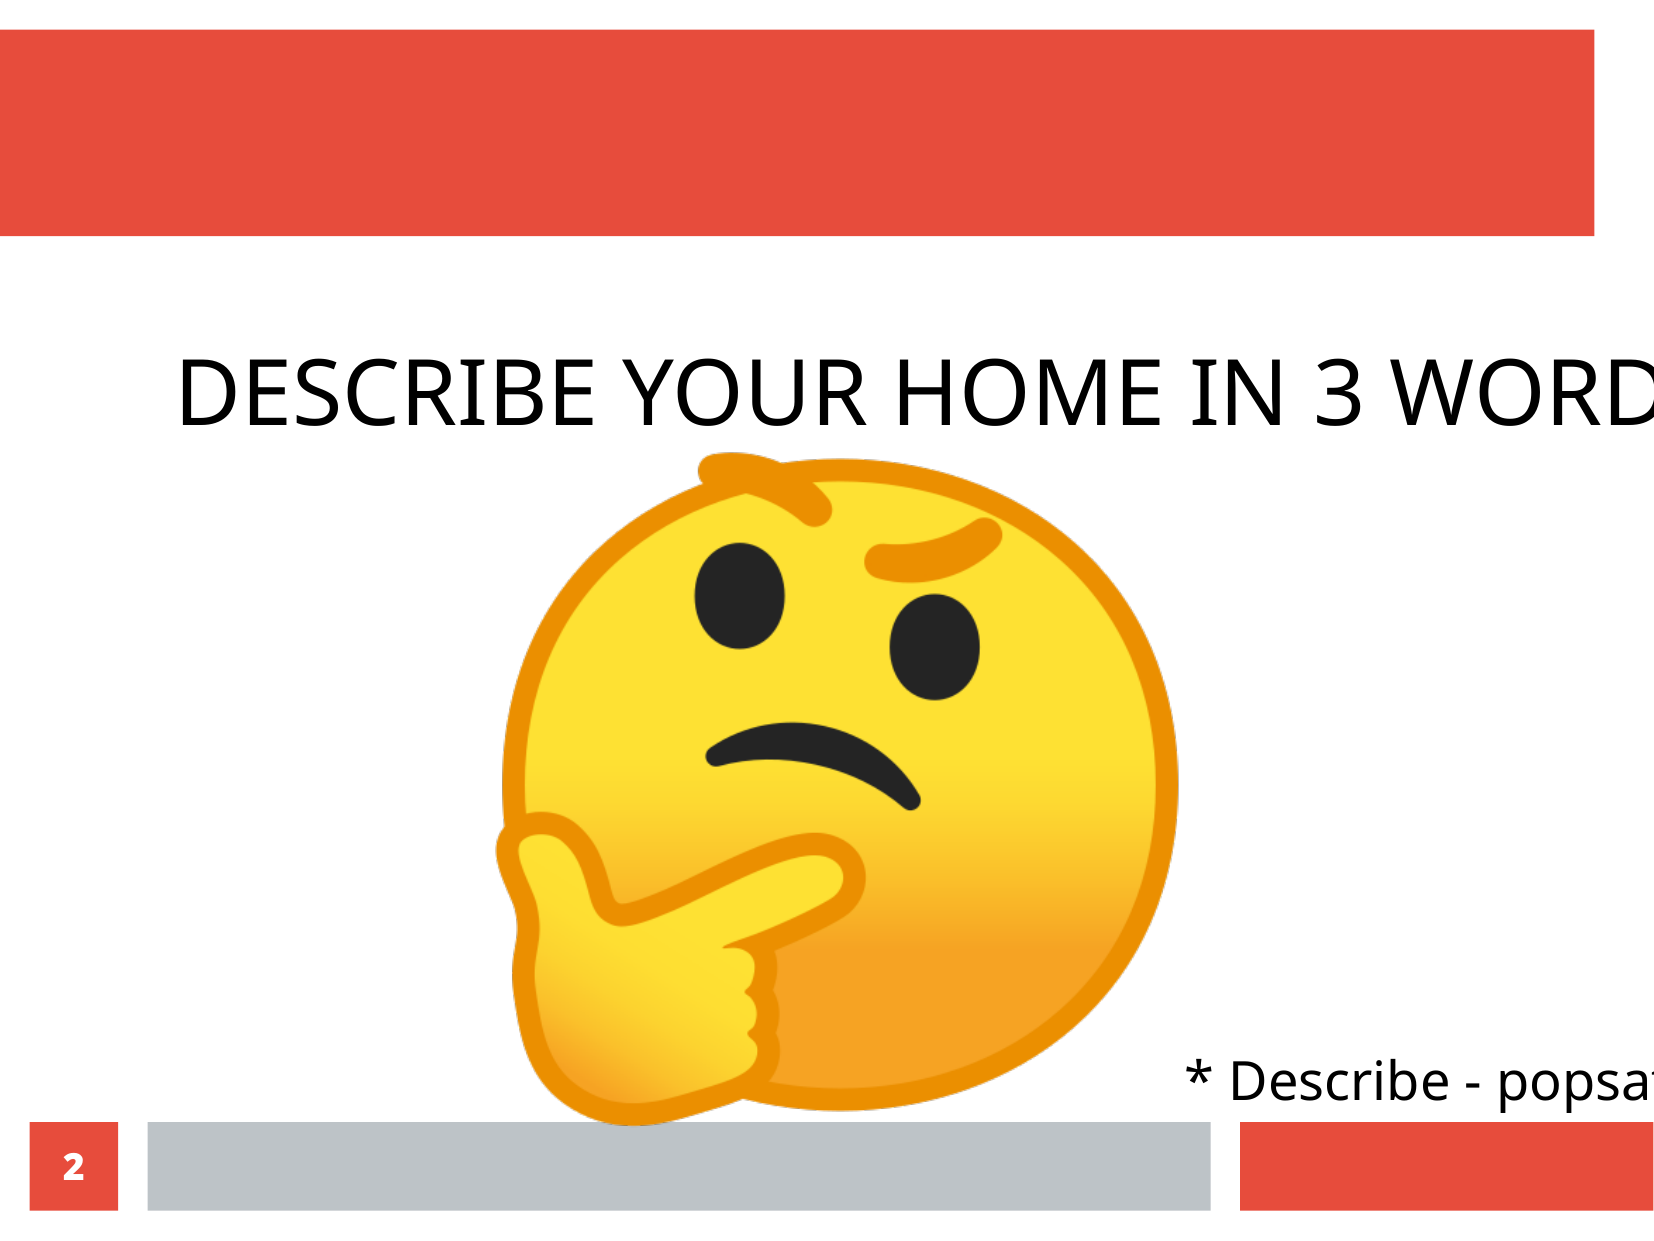

DESCRIBE YOUR HOME IN 3 WORDS :
* Describe - popsat
2